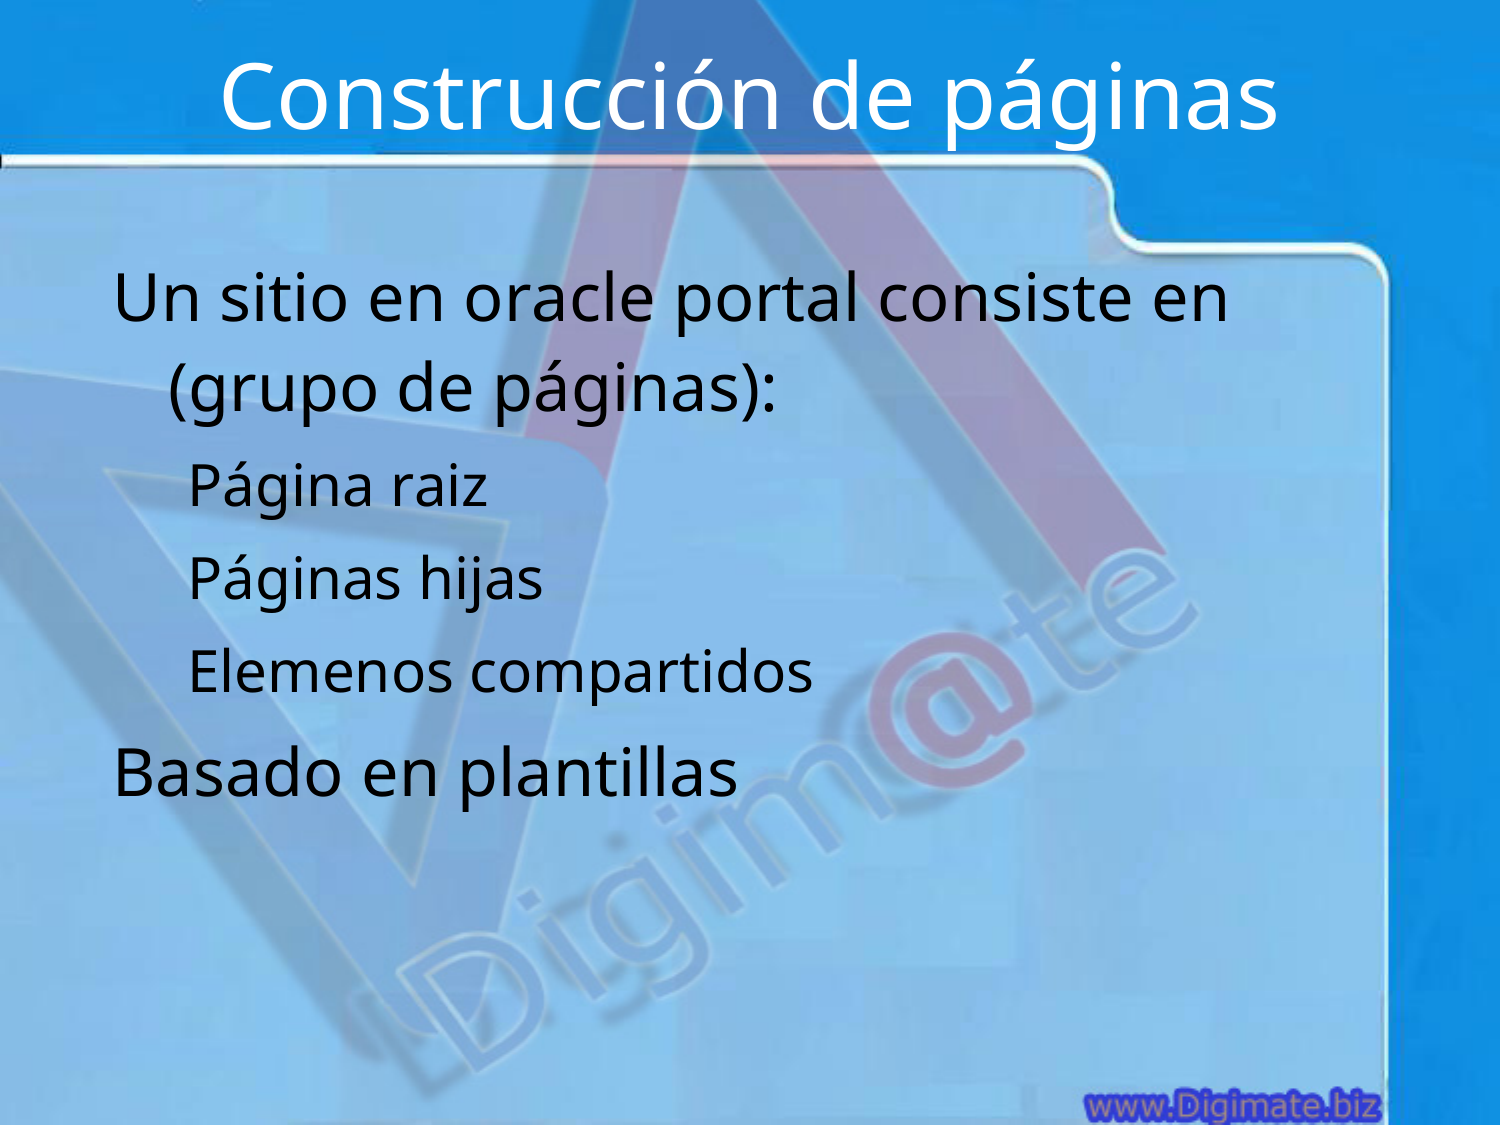

# Construcción de páginas
Un sitio en oracle portal consiste en (grupo de páginas):
Página raiz
Páginas hijas
Elemenos compartidos
Basado en plantillas